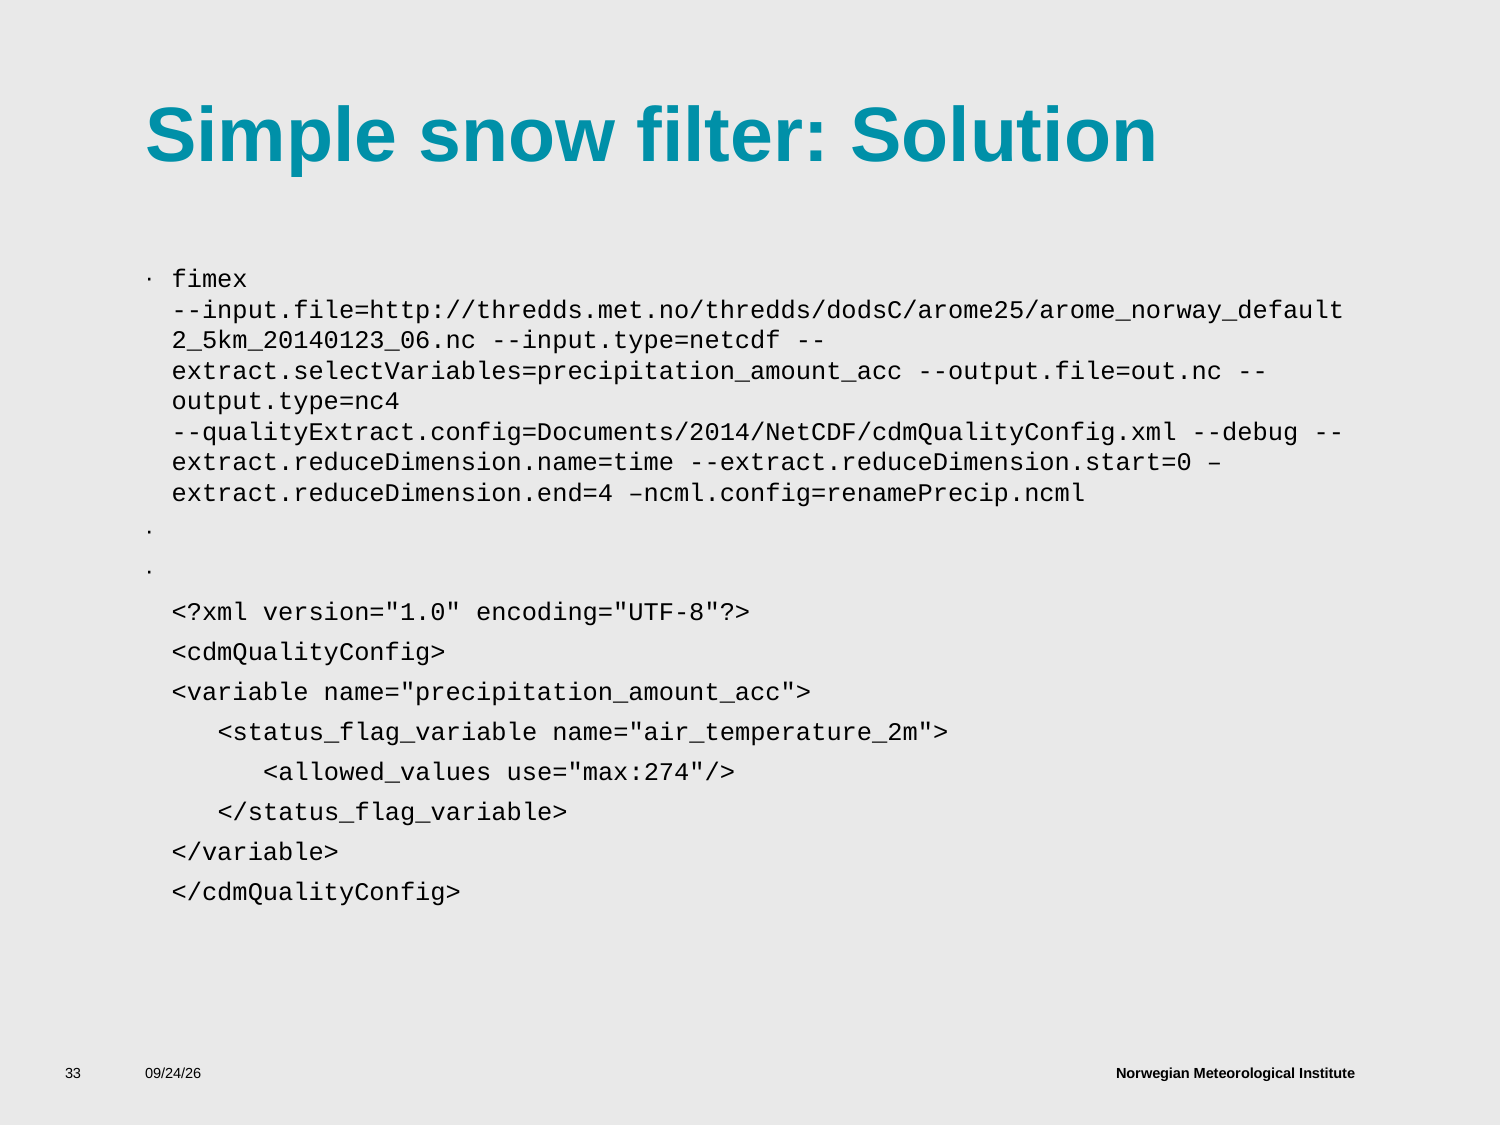

# Simple snow filter: Solution
fimex --input.file=http://thredds.met.no/thredds/dodsC/arome25/arome_norway_default2_5km_20140123_06.nc --input.type=netcdf --extract.selectVariables=precipitation_amount_acc --output.file=out.nc --output.type=nc4 --qualityExtract.config=Documents/2014/NetCDF/cdmQualityConfig.xml --debug --extract.reduceDimension.name=time --extract.reduceDimension.start=0 –extract.reduceDimension.end=4 –ncml.config=renamePrecip.ncml
<?xml version="1.0" encoding="UTF-8"?>
<cdmQualityConfig>
<variable name="precipitation_amount_acc">
 <status_flag_variable name="air_temperature_2m">
 <allowed_values use="max:274"/>
 </status_flag_variable>
</variable>
</cdmQualityConfig>